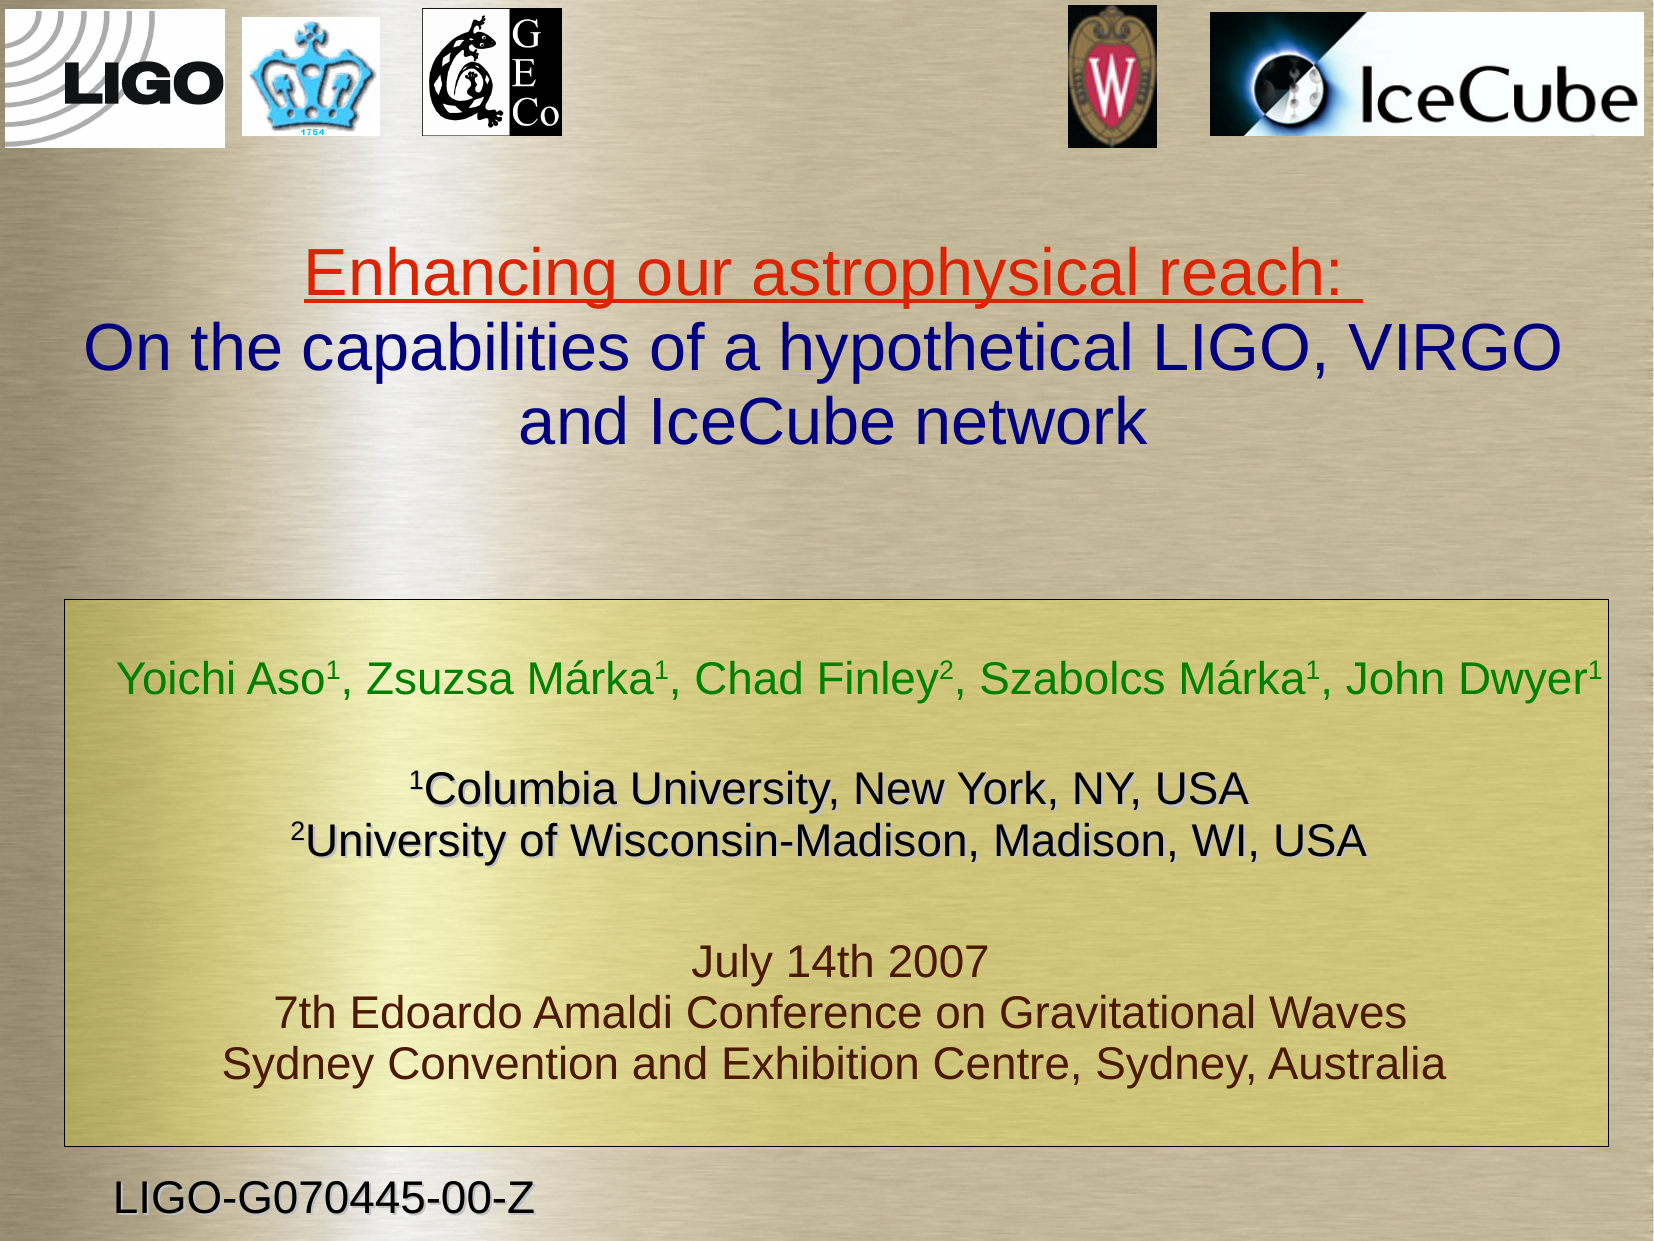

Enhancing our astrophysical reach:
On the capabilities of a hypothetical LIGO, VIRGO
and IceCube network
Yoichi Aso1, Zsuzsa Márka1, Chad Finley2, Szabolcs Márka1, John Dwyer1
1Columbia University, New York, NY, USA
2University of Wisconsin-Madison, Madison, WI, USA
July 14th 2007
7th Edoardo Amaldi Conference on Gravitational Waves
Sydney Convention and Exhibition Centre, Sydney, Australia
LIGO-G070445-00-Z